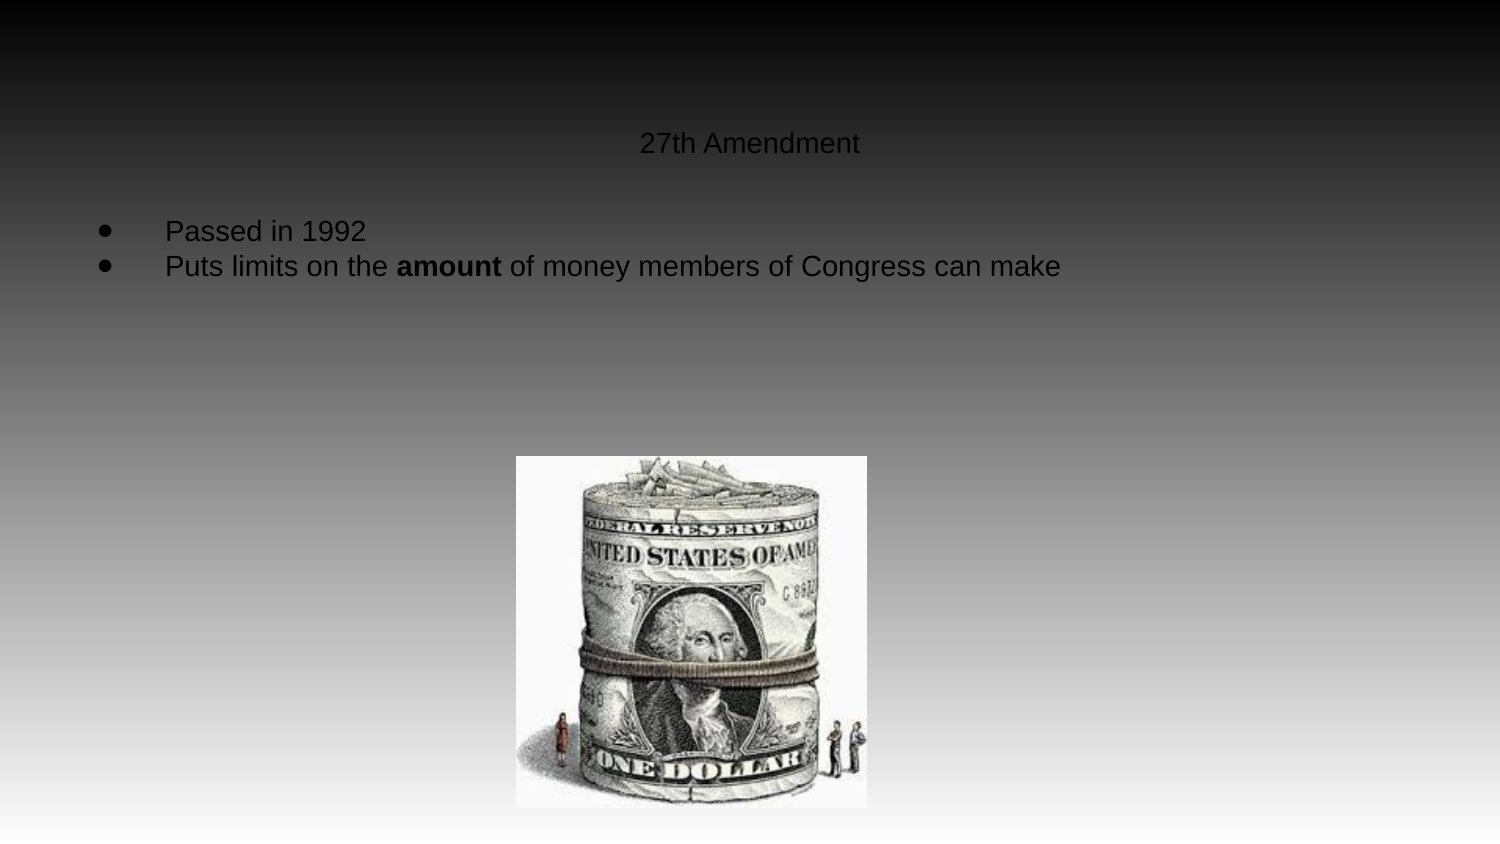

# 27th Amendment
Passed in 1992
Puts limits on the amount of money members of Congress can make